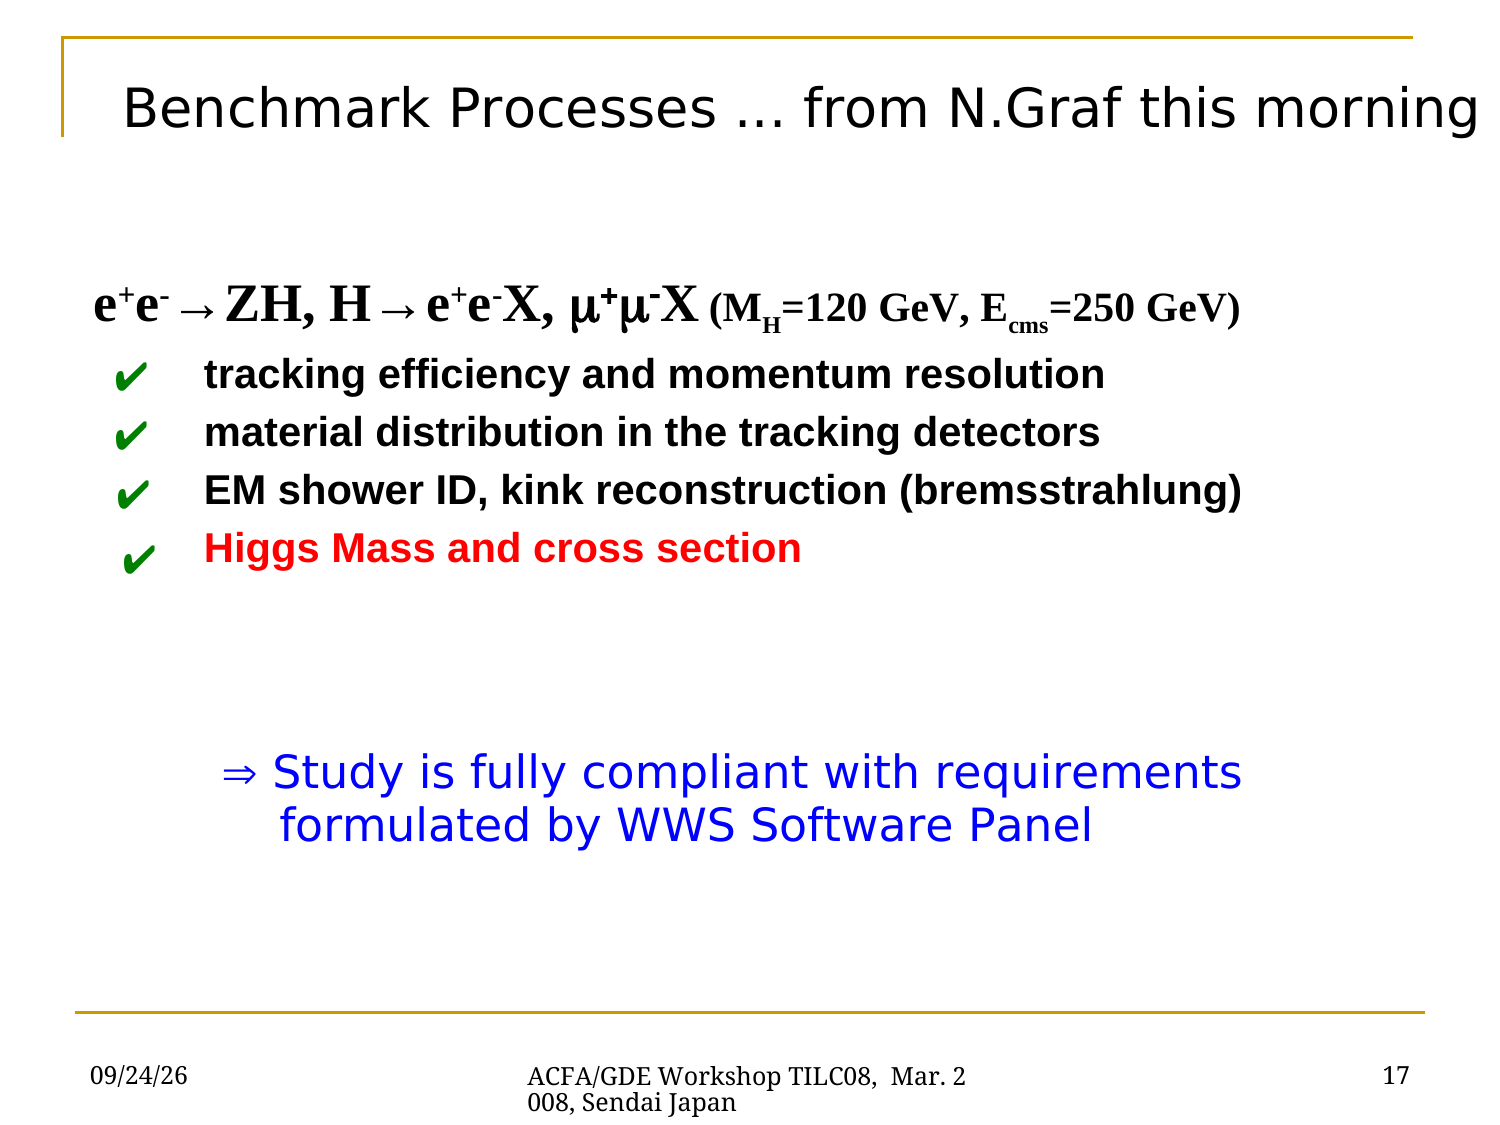

Benchmark Processes ... from N.Graf this morning
e+e-→ZH, H→e+e-X, X (MH=120 GeV, Ecms=250 GeV)
tracking efficiency and momentum resolution
material distribution in the tracking detectors
EM shower ID, kink reconstruction (bremsstrahlung)
Higgs Mass and cross section
✔
✔
✔
✔
 Study is fully compliant with requirements
 formulated by WWS Software Panel
17
ACFA/GDE Workshop TILC08, Mar. 2008, Sendai Japan